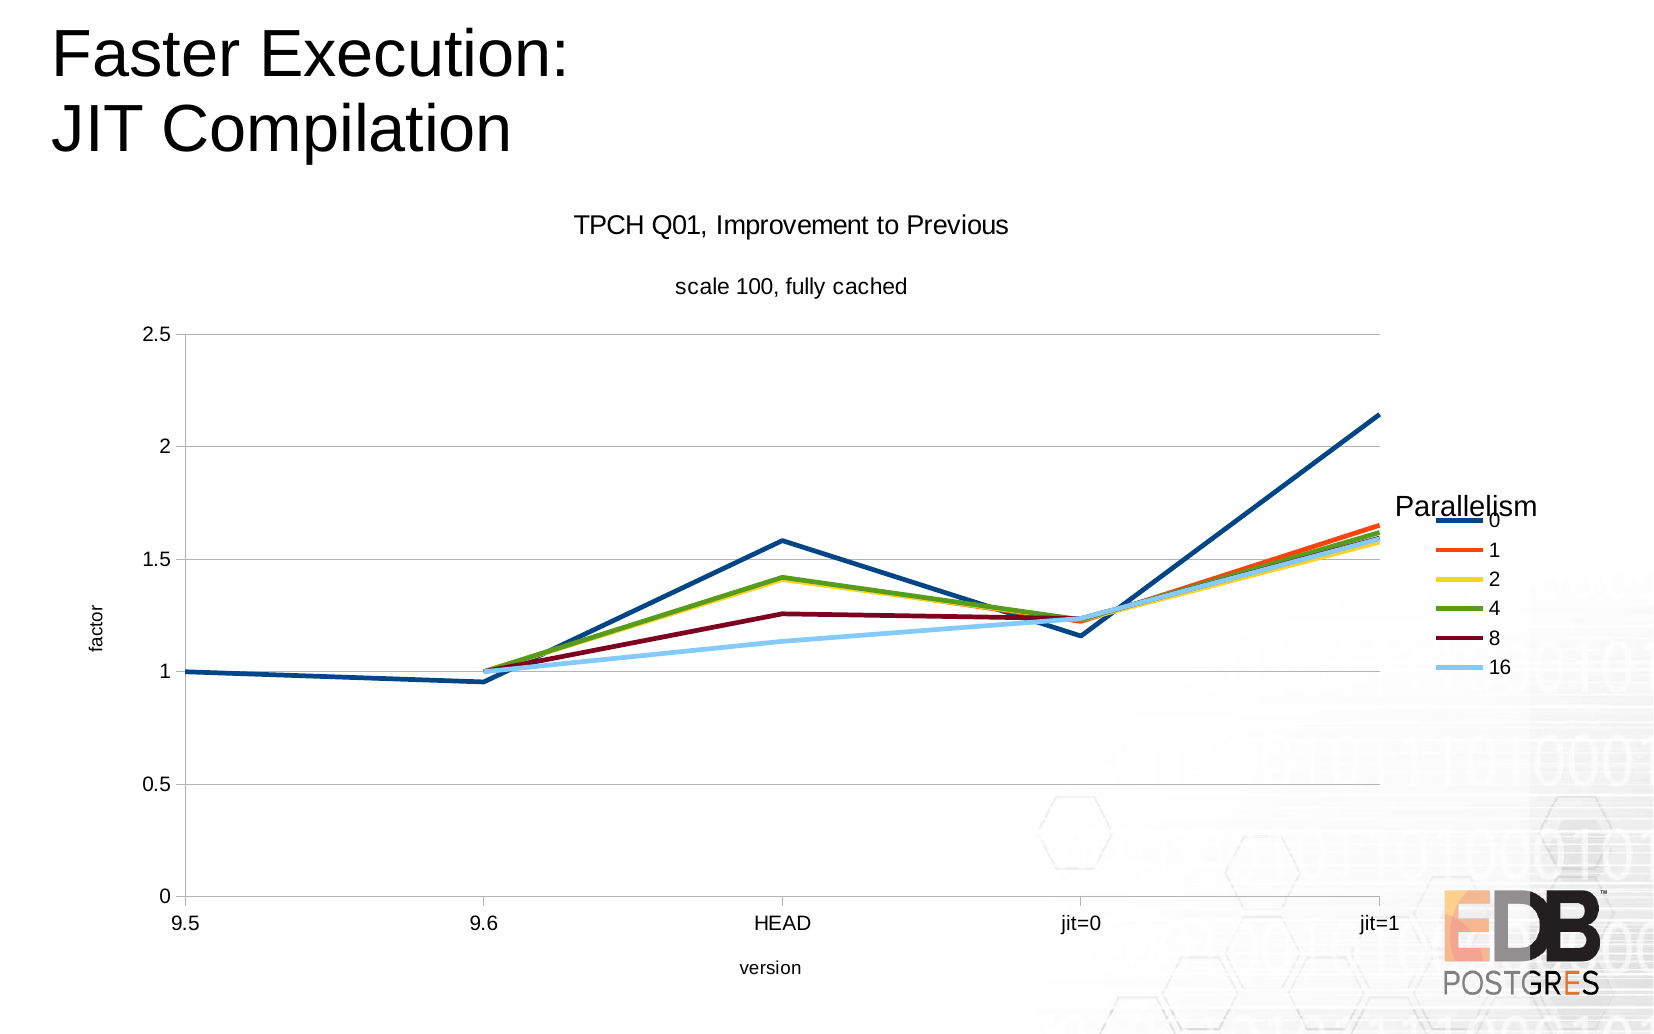

# Faster Execution: JIT Compilation
### Chart: TPCH Q01, Improvement to Previous
scale 100, fully cached
| Category | 0 | 1 | 2 | 4 | 8 | 16 |
|---|---|---|---|---|---|---|
| 9.5 | 1.0 | None | None | None | None | None |
| 9.6 | 0.954566579761793 | 1.0 | 1.0 | 1.0 | 1.0 | 1.0 |
| HEAD | 1.58356433942165 | 1.41724075805453 | 1.41046566964466 | 1.4201752780743 | 1.25753522017099 | 1.13514496594696 |
| jit=0 | 1.15878383077546 | 1.22395359648973 | 1.23049187248188 | 1.23134393620576 | 1.2364245178886 | 1.23689273781582 |
| jit=1 | 2.14492953458247 | 1.65164002899661 | 1.57694359307502 | 1.61974949856753 | 1.59411778237899 | 1.59111504674158 |Parallelism